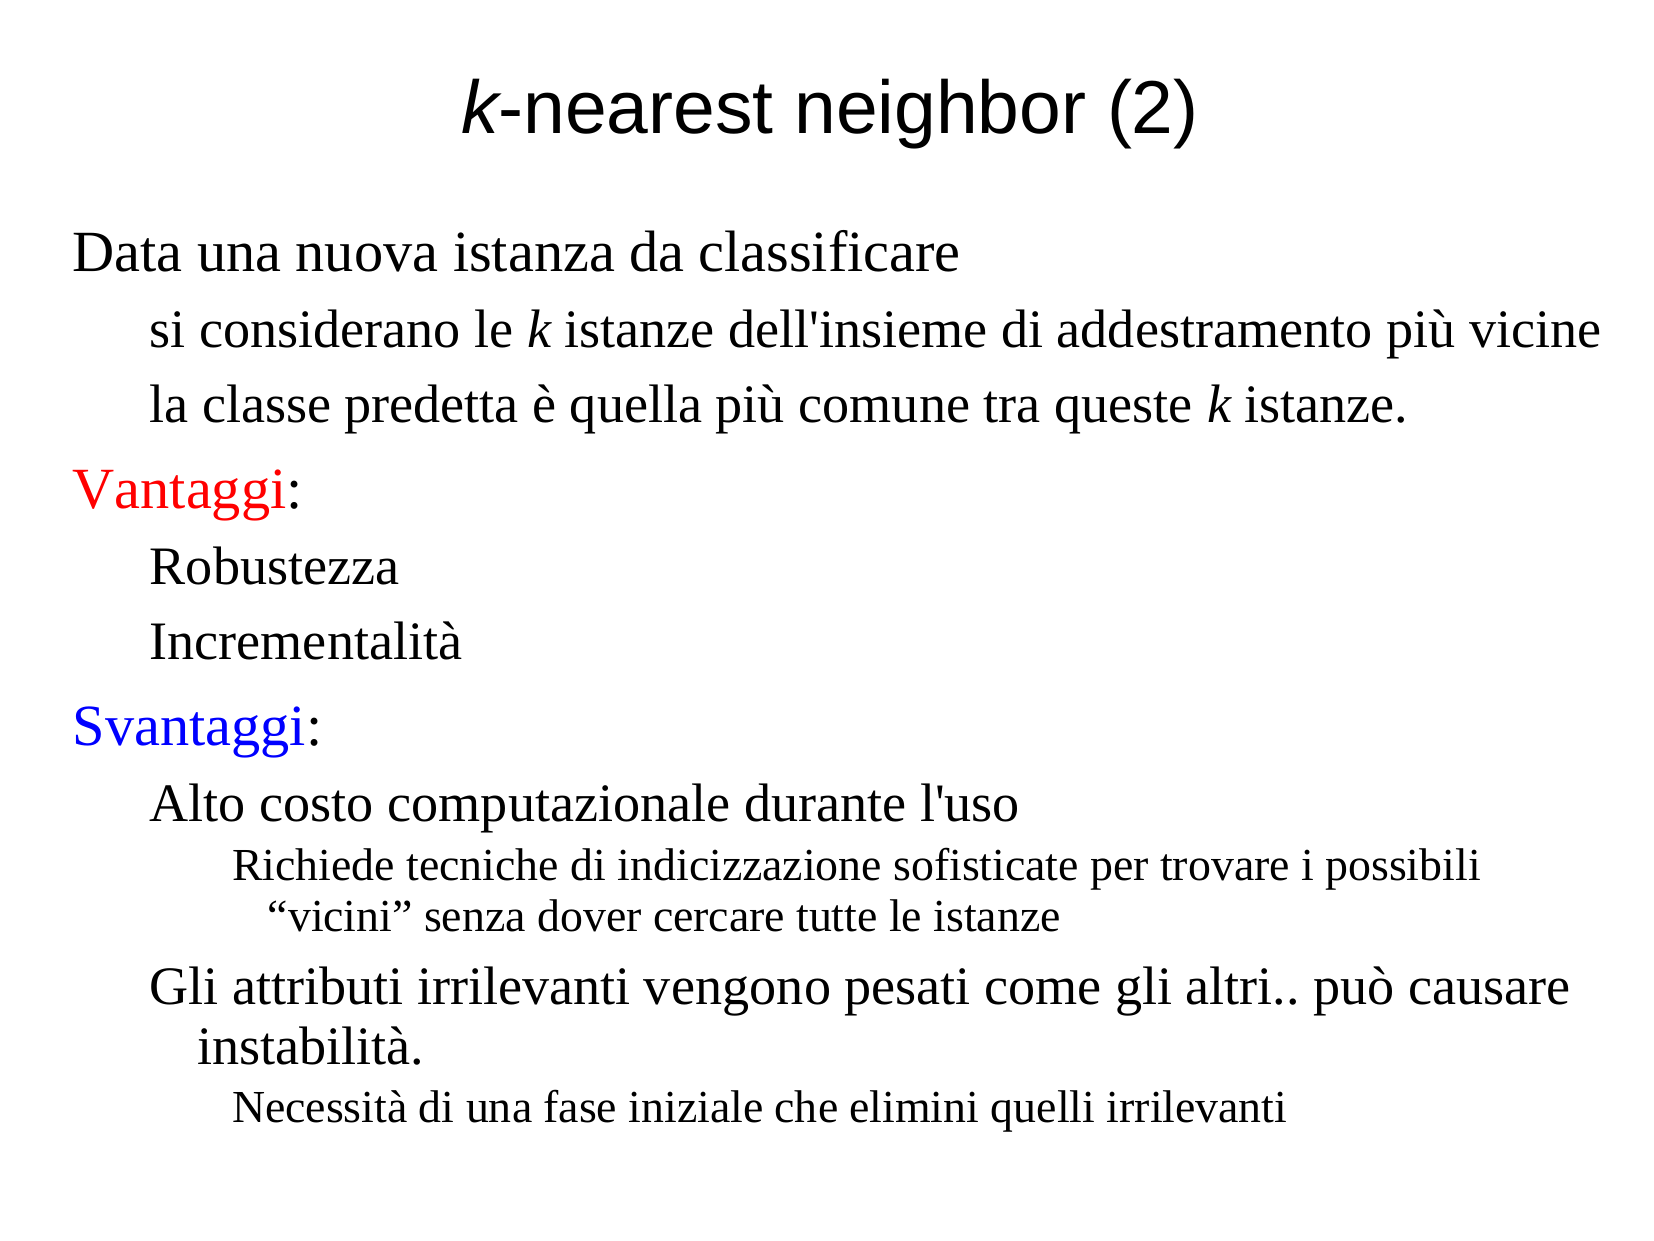

# k-nearest neighbor (2)
Data una nuova istanza da classificare
si considerano le k istanze dell'insieme di addestramento più vicine
la classe predetta è quella più comune tra queste k istanze.
Vantaggi:
Robustezza
Incrementalità
Svantaggi:
Alto costo computazionale durante l'uso
Richiede tecniche di indicizzazione sofisticate per trovare i possibili “vicini” senza dover cercare tutte le istanze
Gli attributi irrilevanti vengono pesati come gli altri.. può causare instabilità.
Necessità di una fase iniziale che elimini quelli irrilevanti